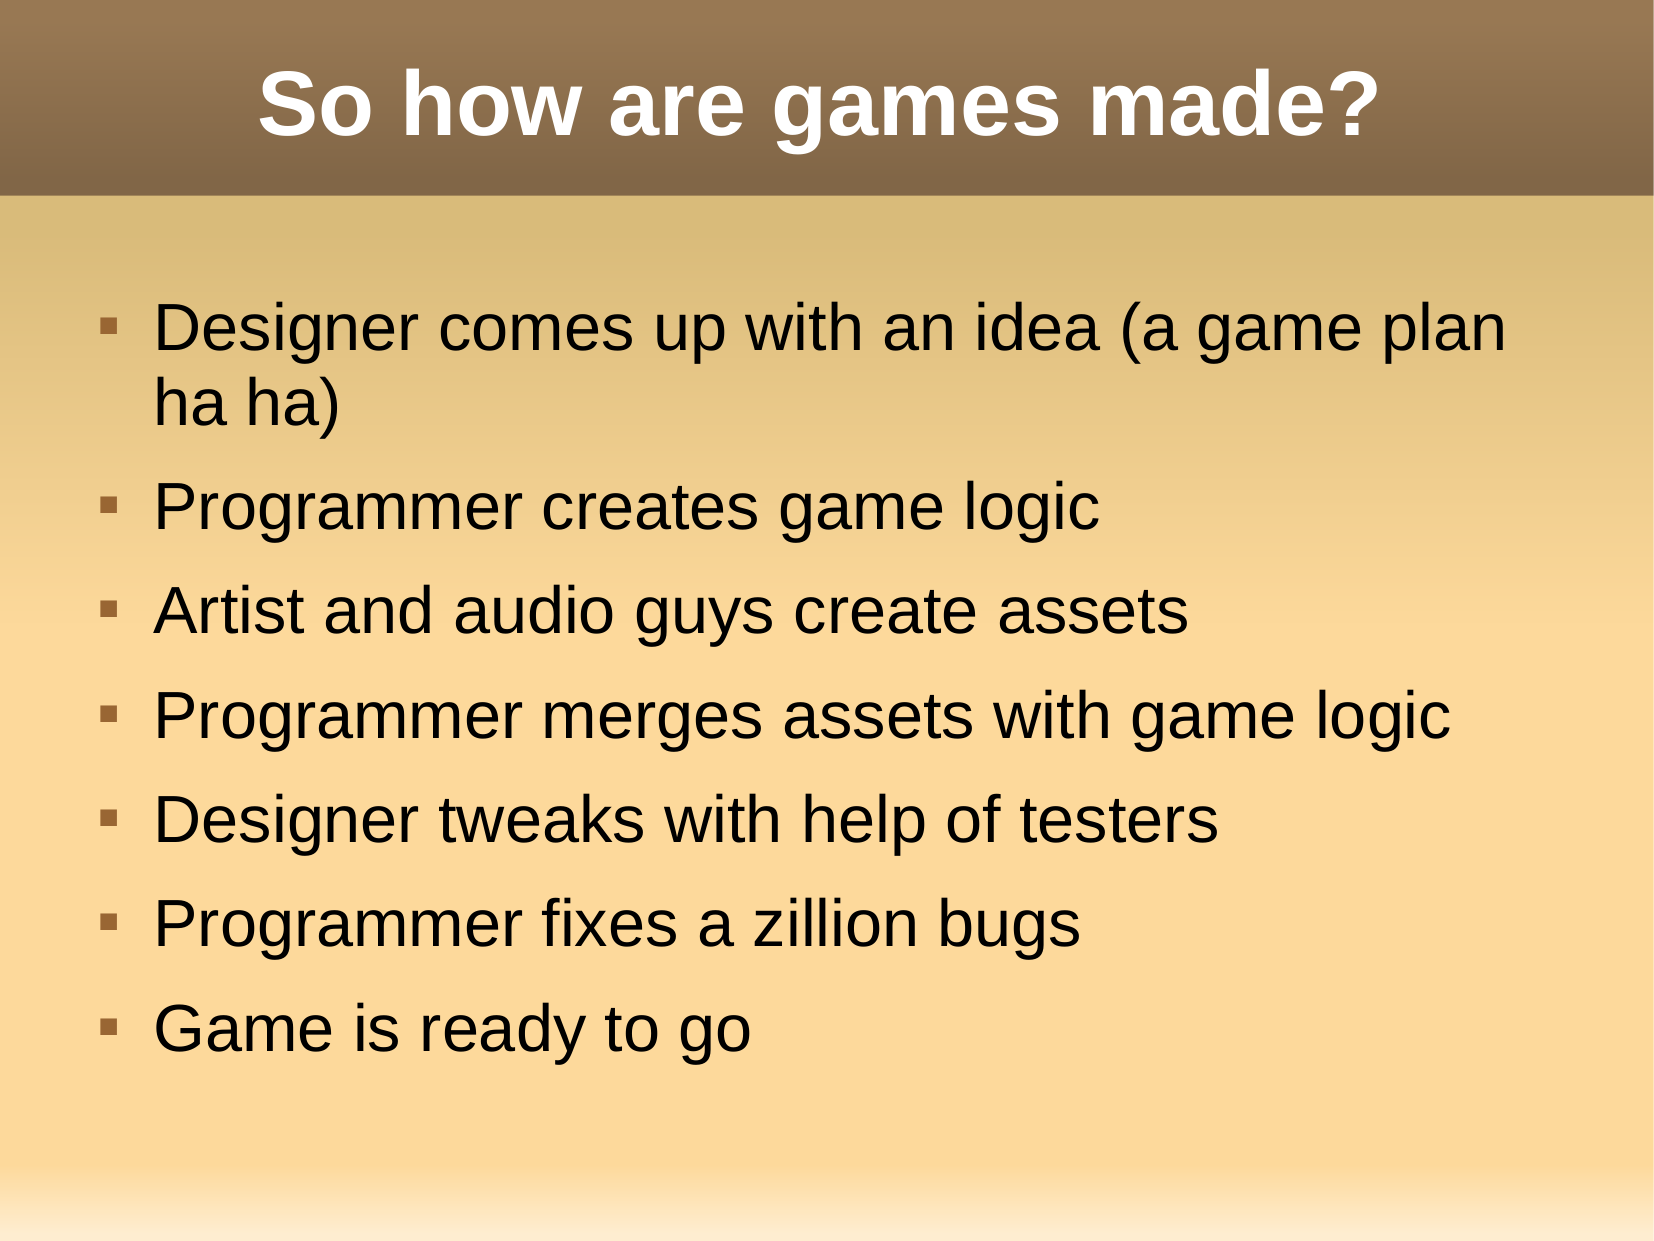

# So how are games made?
Designer comes up with an idea (a game plan ha ha)
Programmer creates game logic
Artist and audio guys create assets
Programmer merges assets with game logic
Designer tweaks with help of testers
Programmer fixes a zillion bugs
Game is ready to go